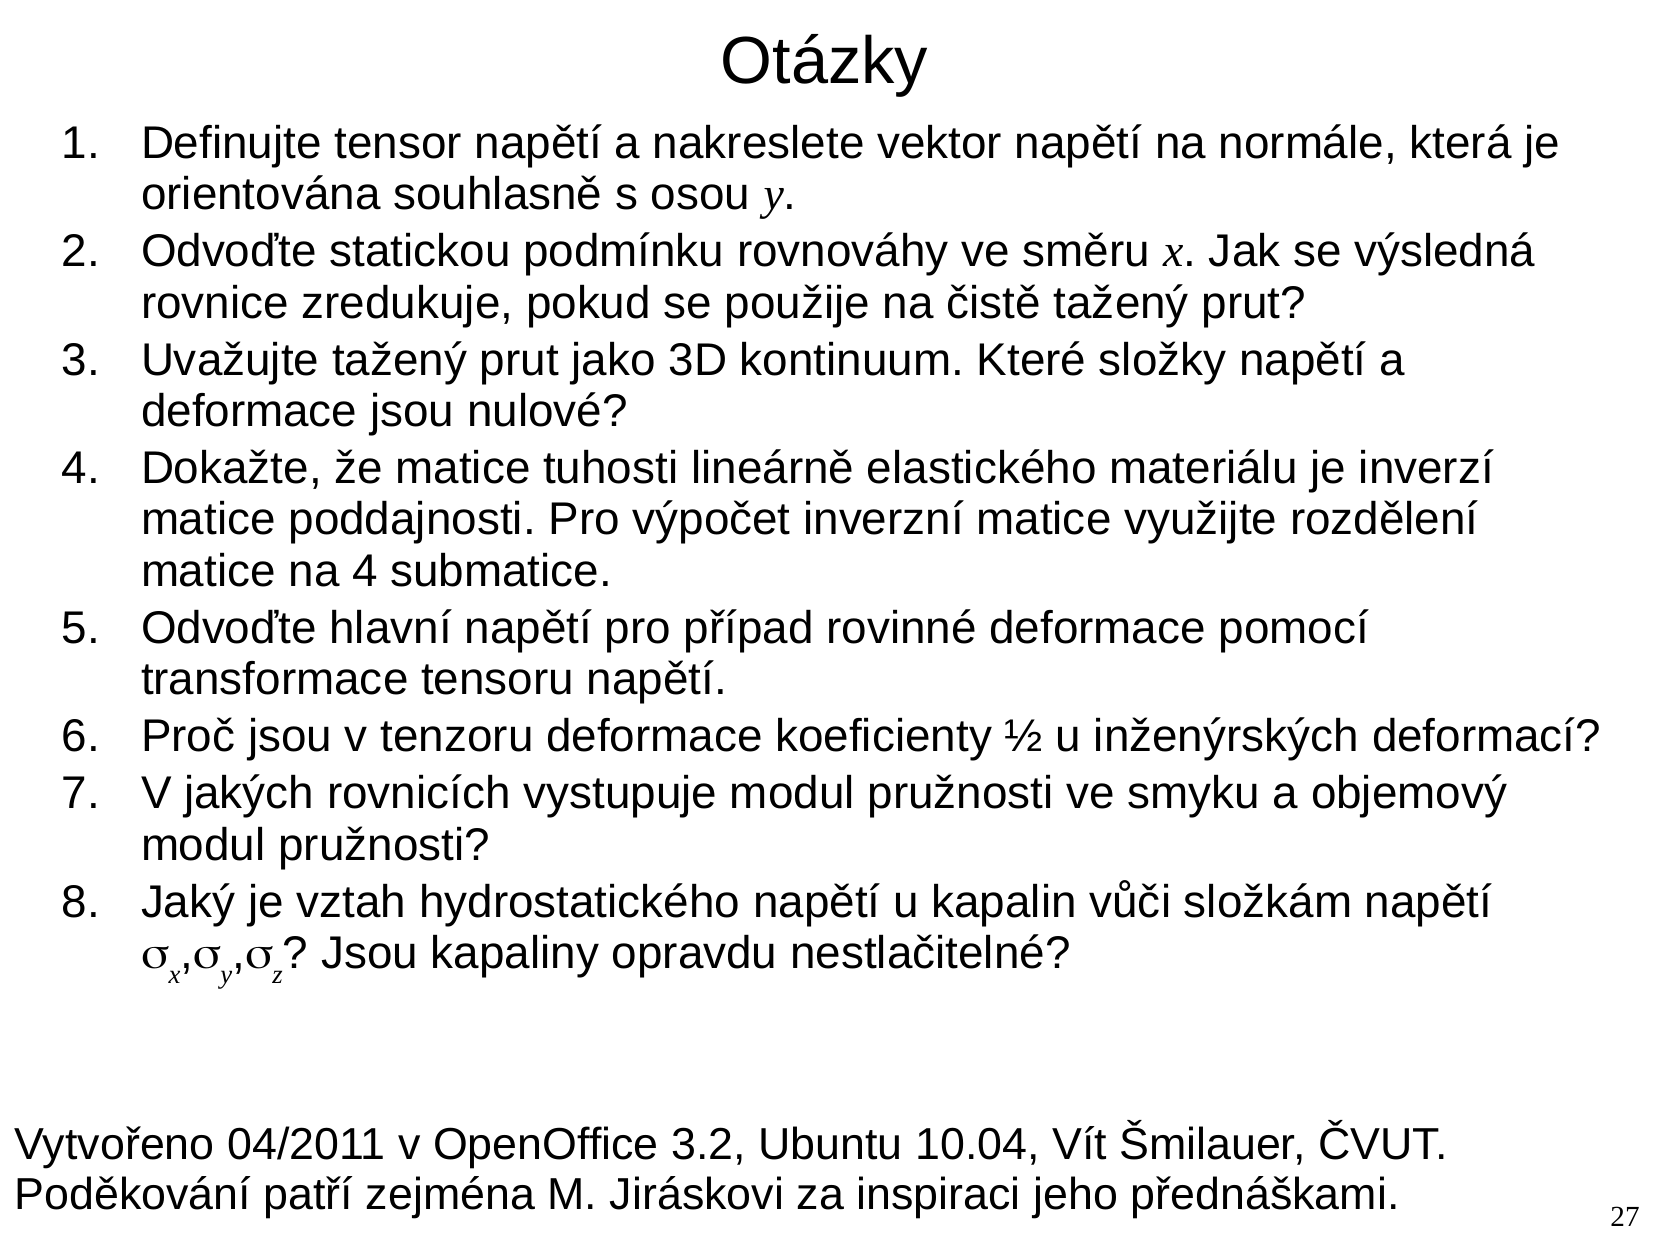

# Otázky
Definujte tensor napětí a nakreslete vektor napětí na normále, která je orientována souhlasně s osou y.
Odvoďte statickou podmínku rovnováhy ve směru x. Jak se výsledná rovnice zredukuje, pokud se použije na čistě tažený prut?
Uvažujte tažený prut jako 3D kontinuum. Které složky napětí a deformace jsou nulové?
Dokažte, že matice tuhosti lineárně elastického materiálu je inverzí matice poddajnosti. Pro výpočet inverzní matice využijte rozdělení matice na 4 submatice.
Odvoďte hlavní napětí pro případ rovinné deformace pomocí transformace tensoru napětí.
Proč jsou v tenzoru deformace koeficienty ½ u inženýrských deformací?
V jakých rovnicích vystupuje modul pružnosti ve smyku a objemový modul pružnosti?
Jaký je vztah hydrostatického napětí u kapalin vůči složkám napětí sx,sy,sz? Jsou kapaliny opravdu nestlačitelné?
Vytvořeno 04/2011 v OpenOffice 3.2, Ubuntu 10.04, Vít Šmilauer, ČVUT. Poděkování patří zejména M. Jiráskovi za inspiraci jeho přednáškami.
27